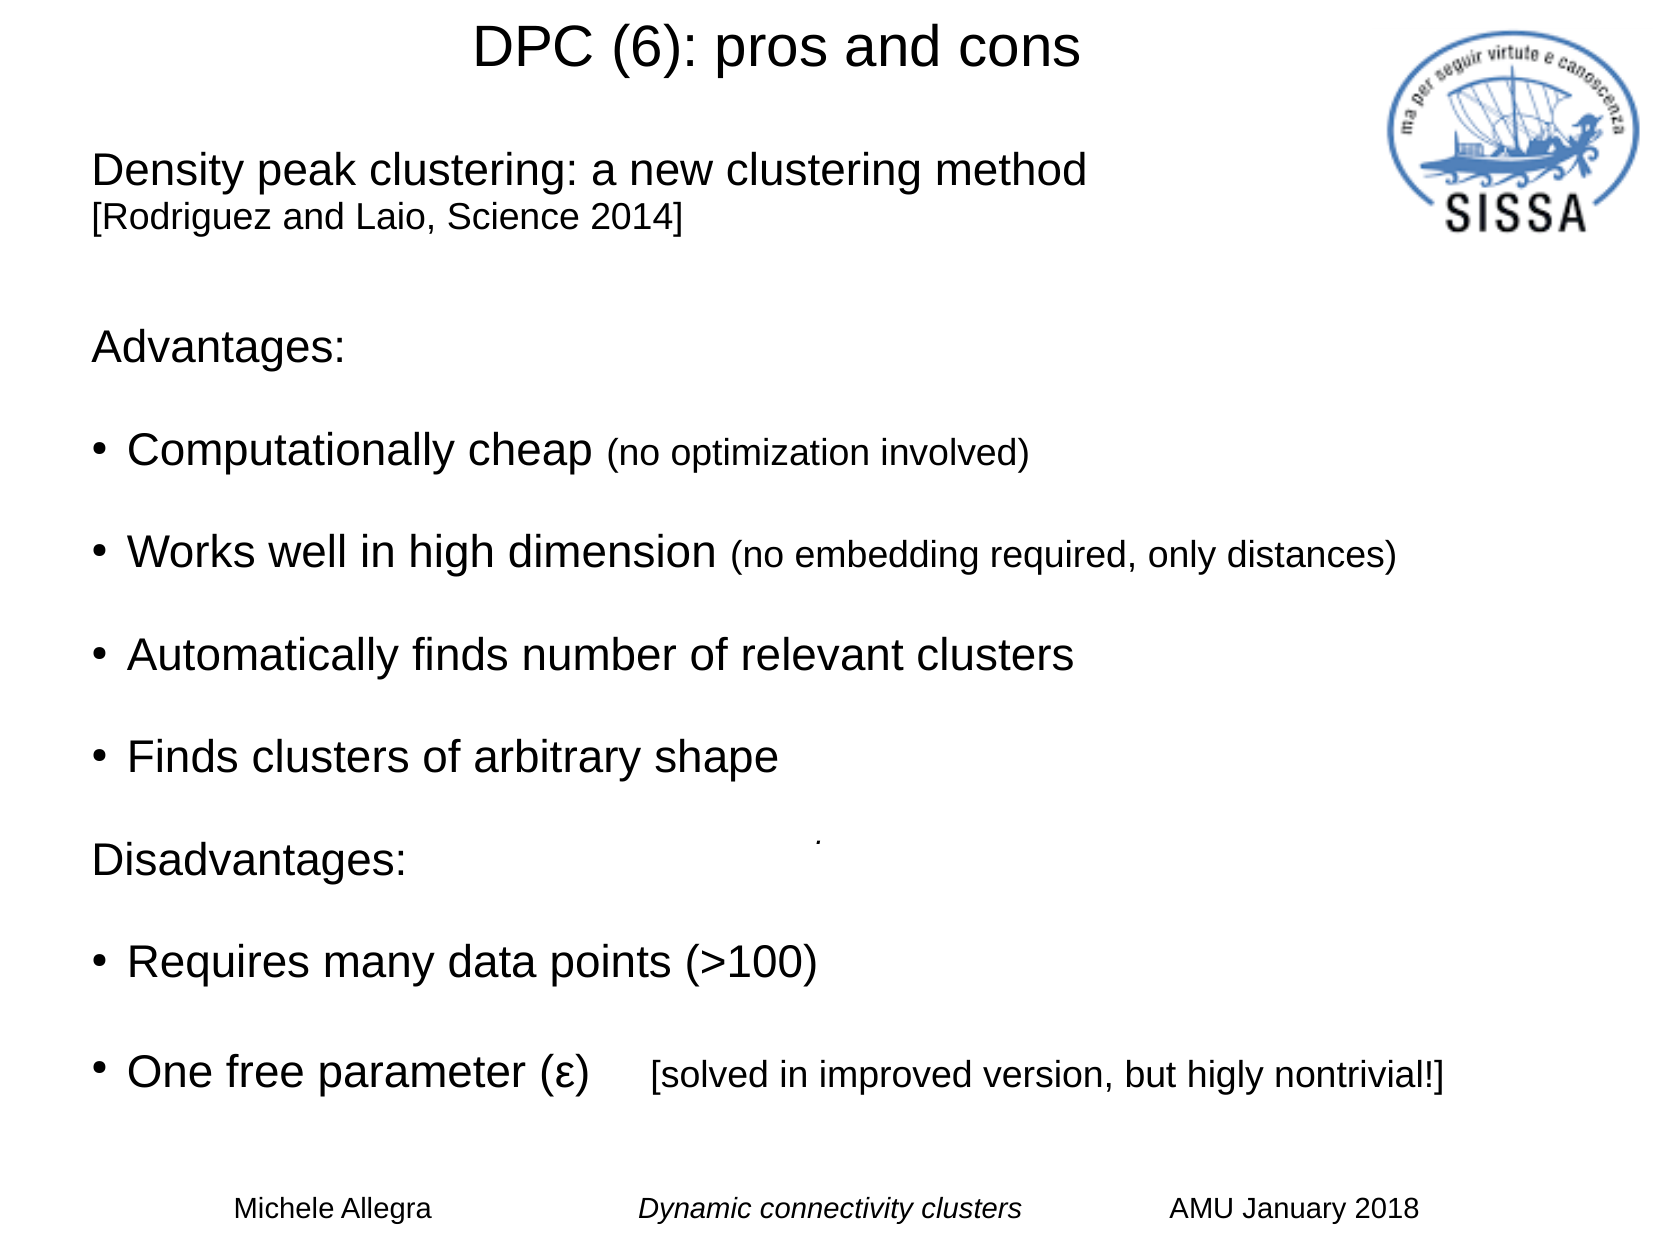

DPC (6): pros and cons
Density peak clustering: a new clustering method
[Rodriguez and Laio, Science 2014]
Advantages:
Computationally cheap (no optimization involved)
Works well in high dimension (no embedding required, only distances)
Automatically finds number of relevant clusters
Finds clusters of arbitrary shape
Disadvantages:
Requires many data points (>100)
One free parameter (ε) [solved in improved version, but higly nontrivial!]
# .
Michele Allegra Dynamic connectivity clusters AMU January 2018